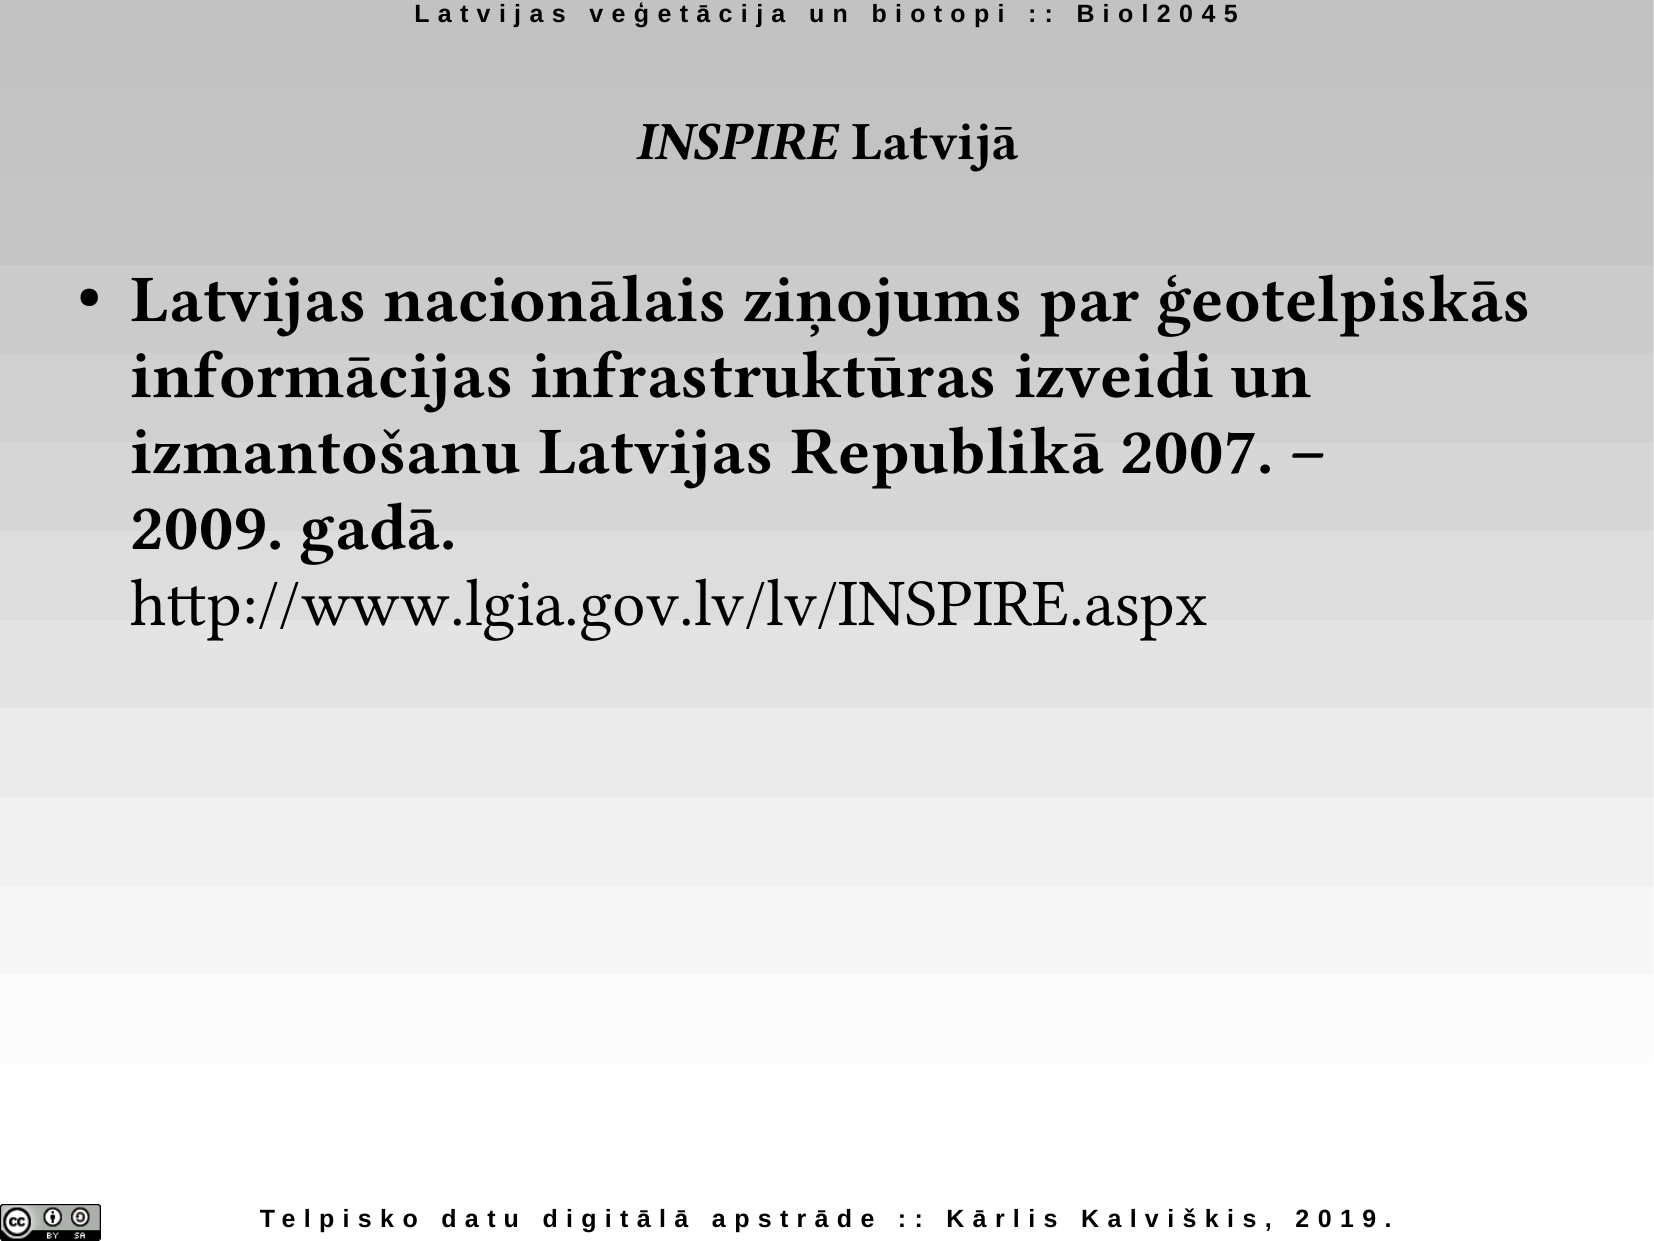

# INSPIRE Latvijā
Latvijas nacionālais ziņojums par ģeotelpiskās informācijas infrastruktūras izveidi un izmantošanu Latvijas Republikā 2007. – 2009. gadā.
http://www.lgia.gov.lv/lv/INSPIRE.aspx